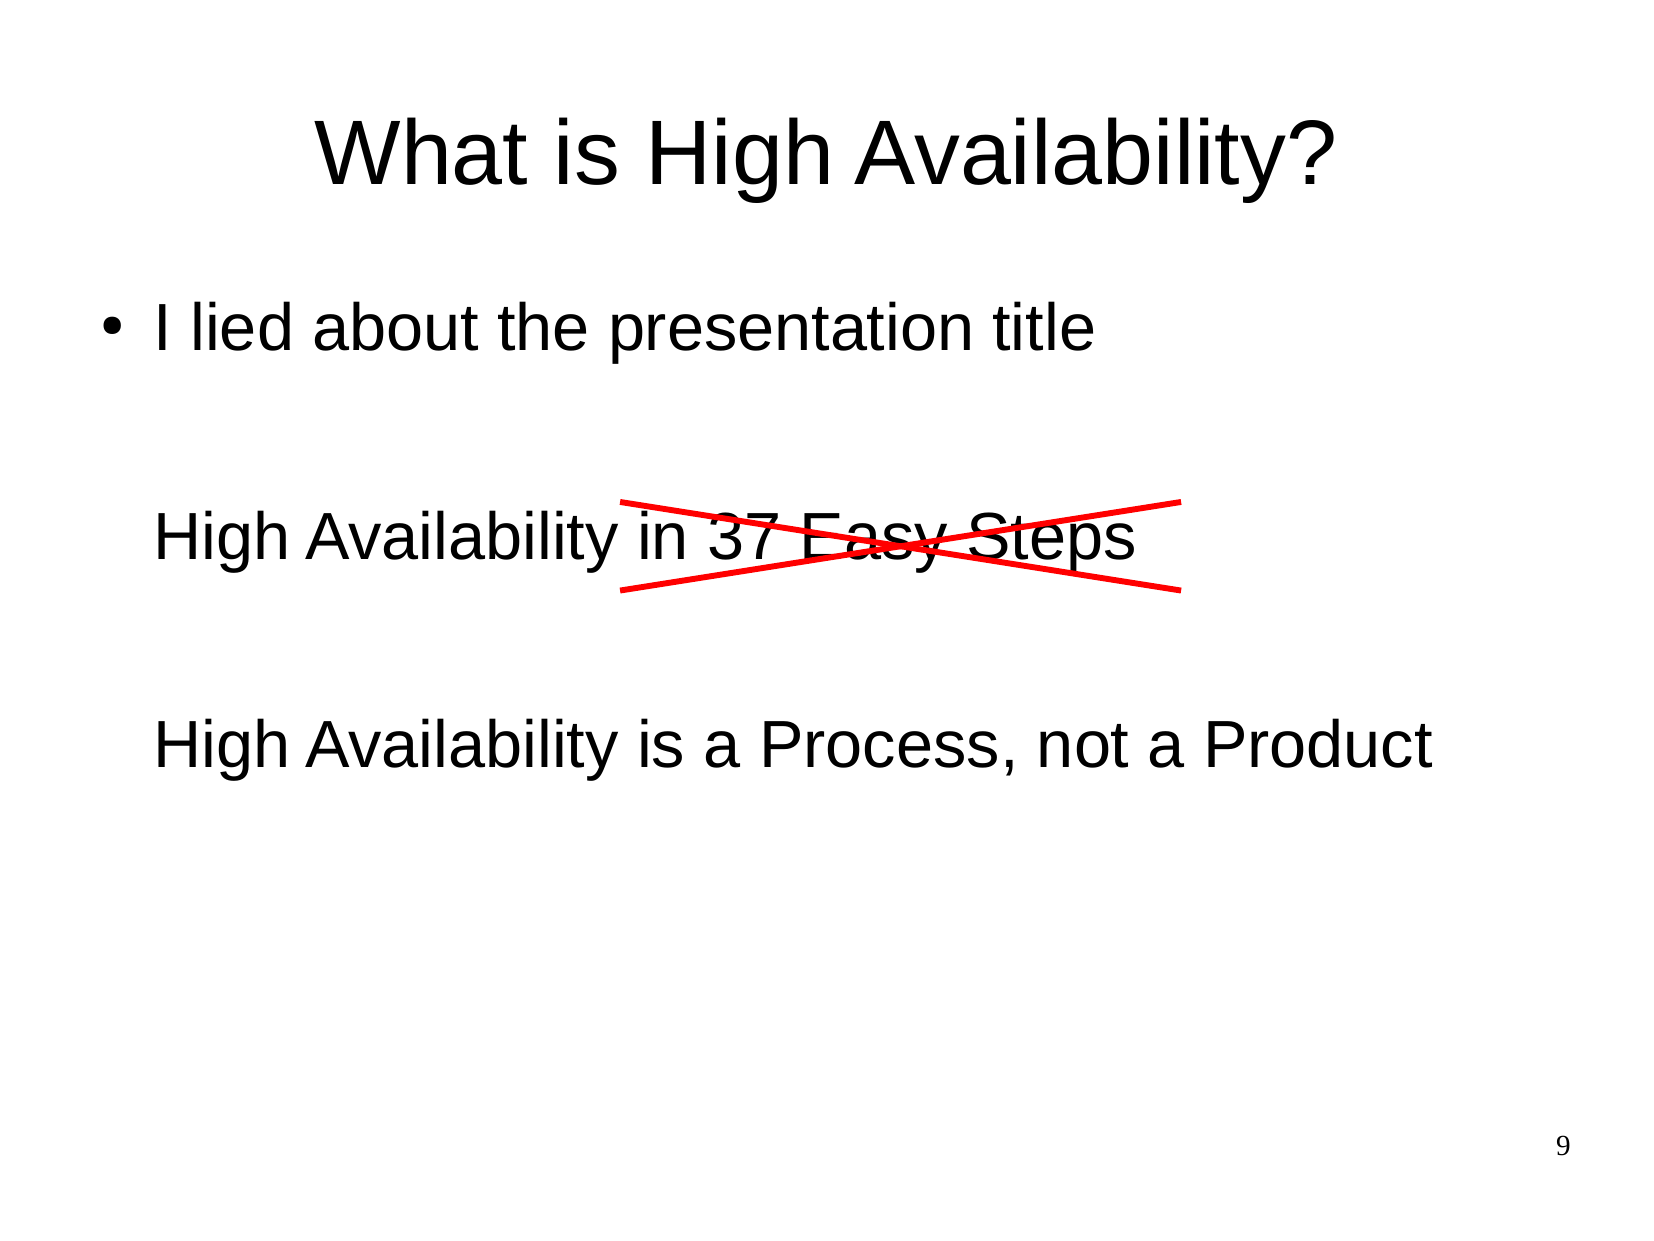

# What is High Availability?
I lied about the presentation title
High Availability in 37 Easy Steps
High Availability is a Process, not a Product
9